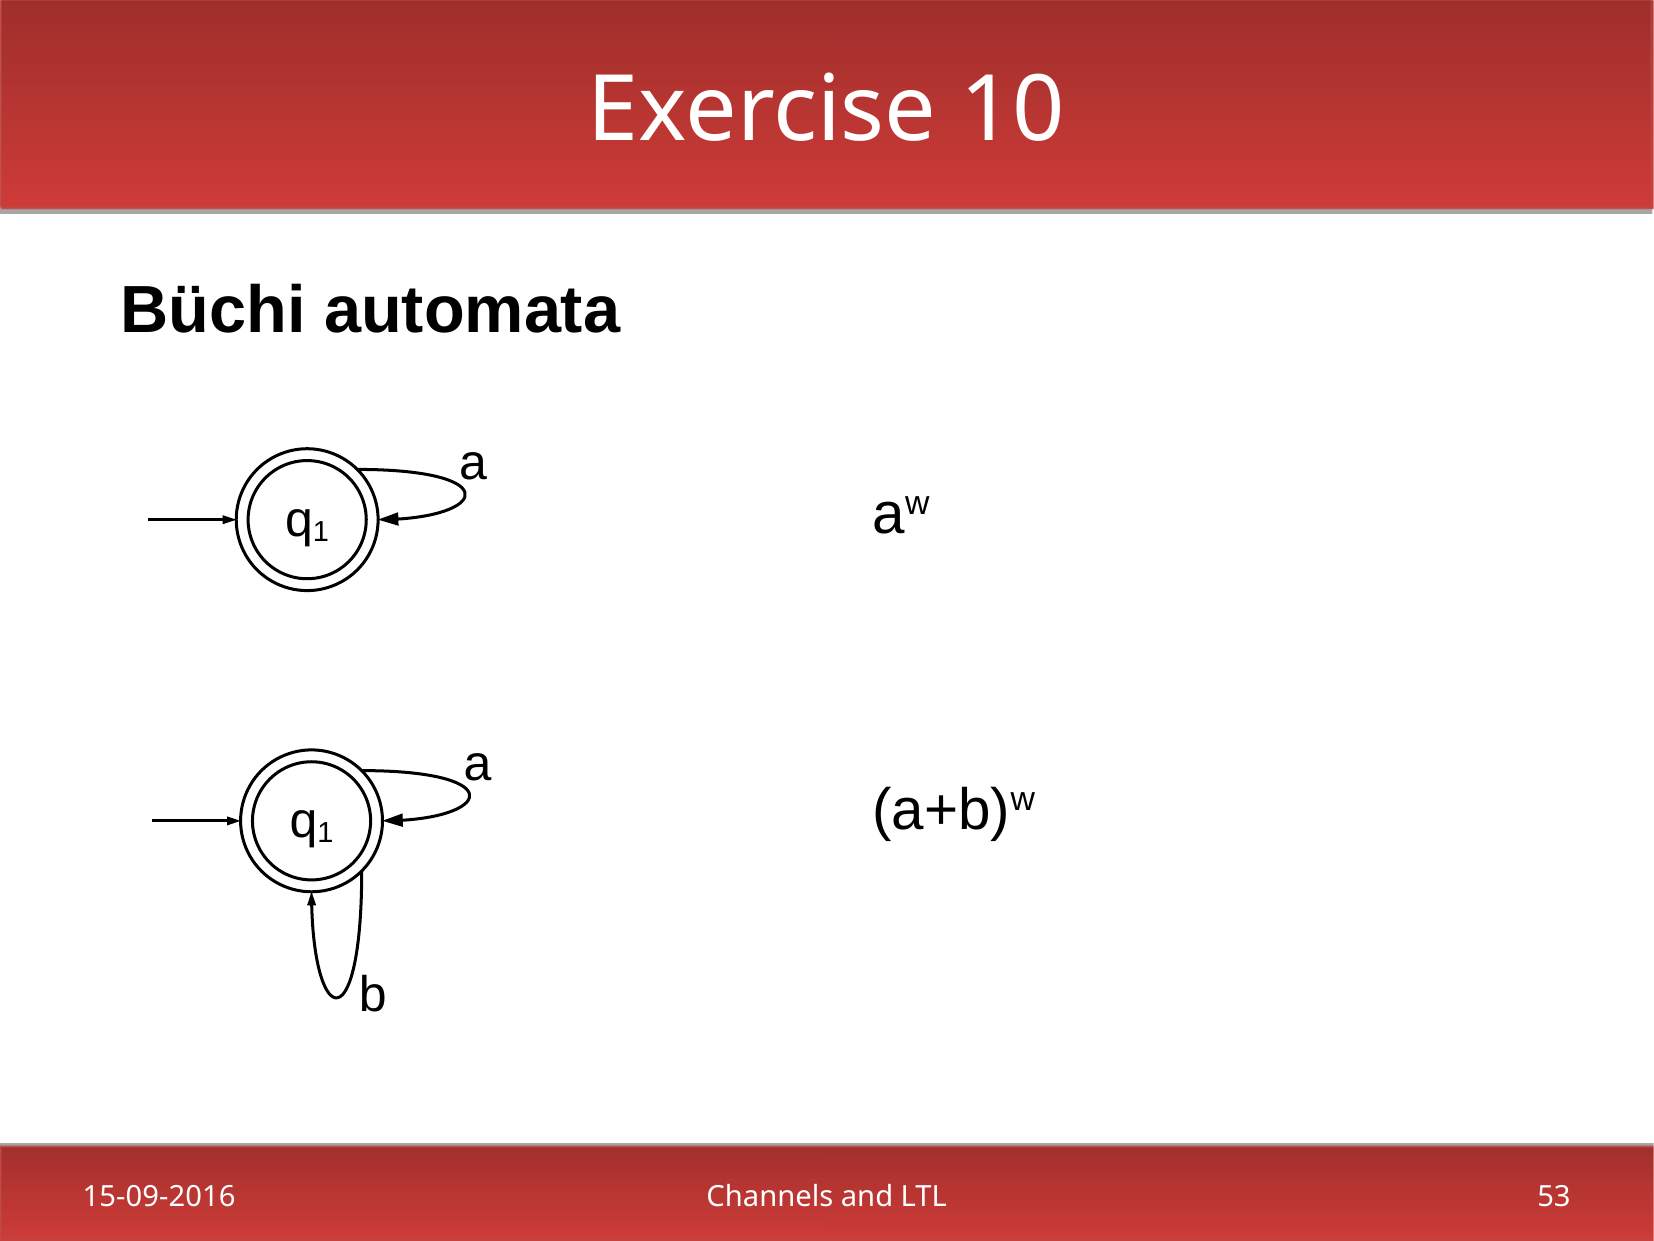

# Exercise 10
Büchi automata
a
q1
aw
a
q1
(a+b)w
b
15-09-2016
Channels and LTL
53